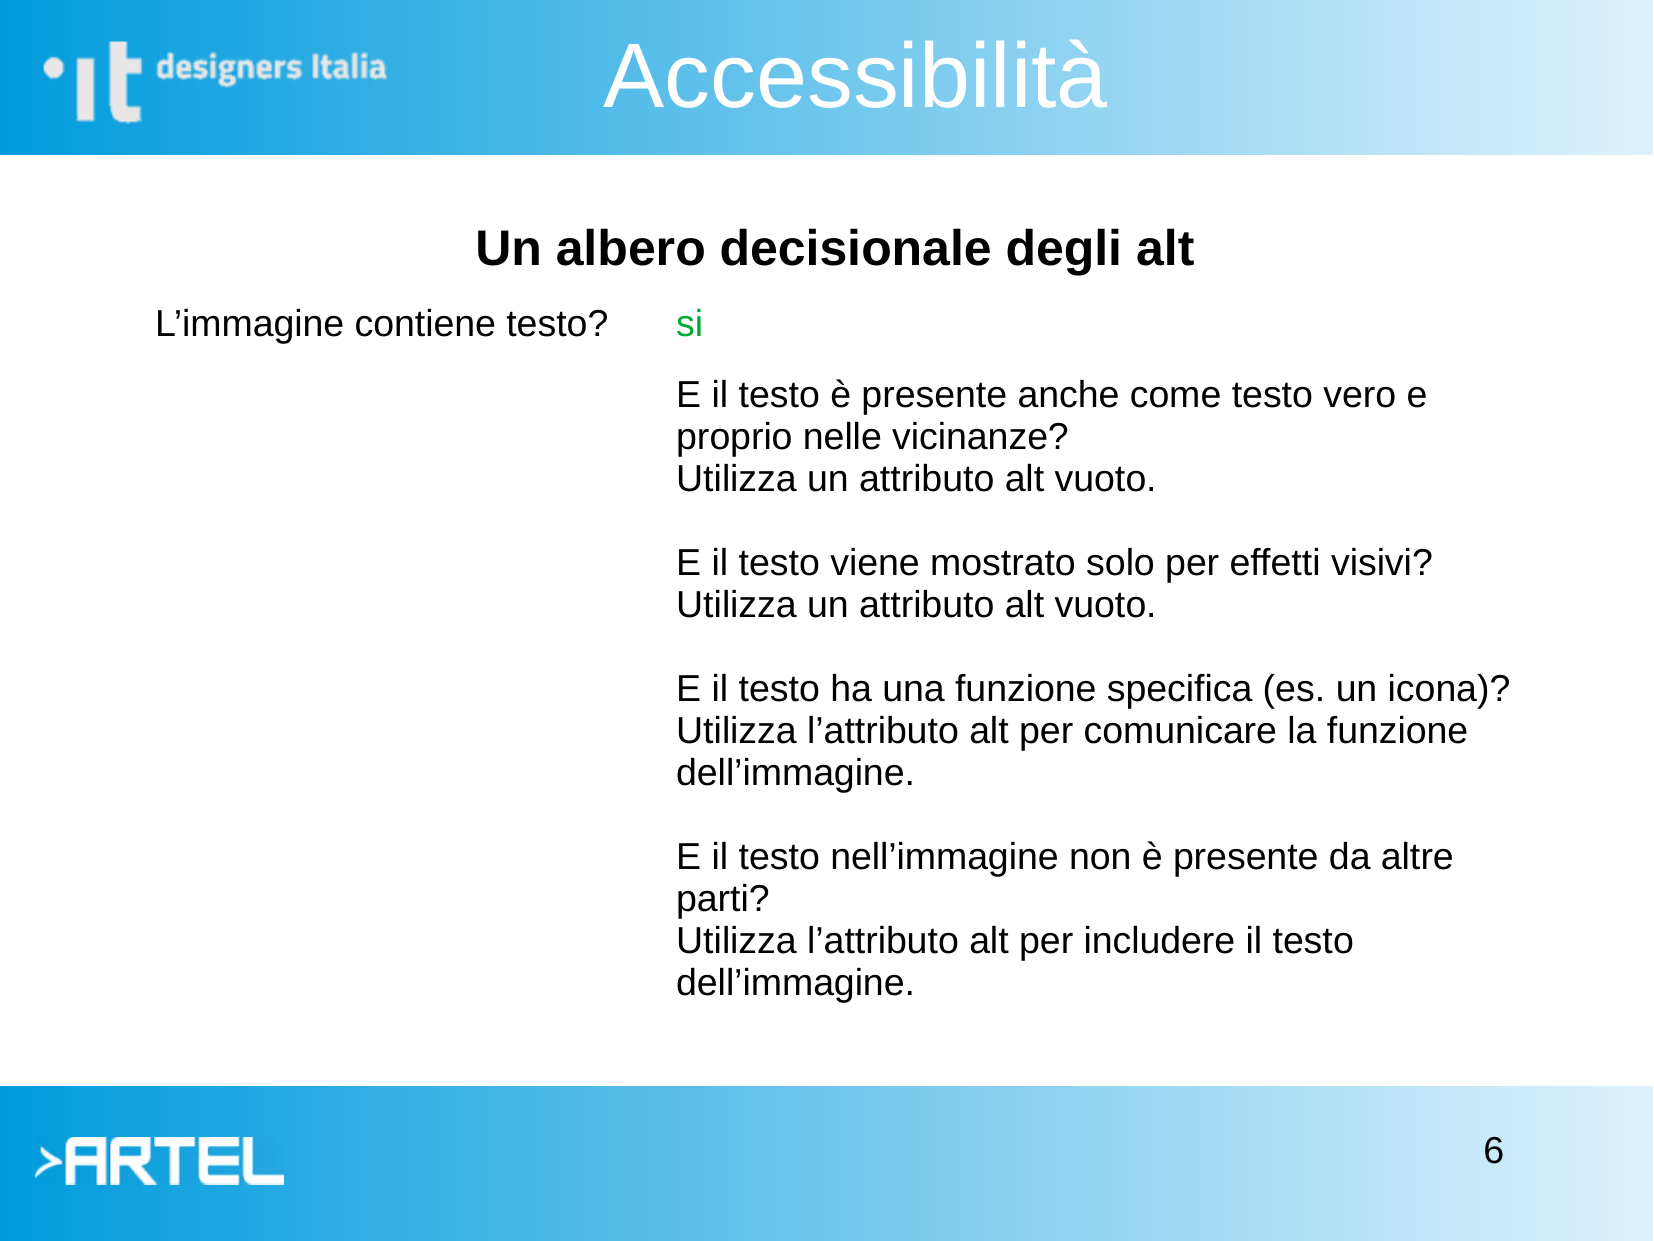

# Accessibilità
Un albero decisionale degli alt
 L’immagine contiene testo?
si
E il testo è presente anche come testo vero e proprio nelle vicinanze?
Utilizza un attributo alt vuoto.
E il testo viene mostrato solo per effetti visivi?
Utilizza un attributo alt vuoto.
E il testo ha una funzione specifica (es. un icona)?
Utilizza l’attributo alt per comunicare la funzione dell’immagine.
E il testo nell’immagine non è presente da altre parti?
Utilizza l’attributo alt per includere il testo dell’immagine.